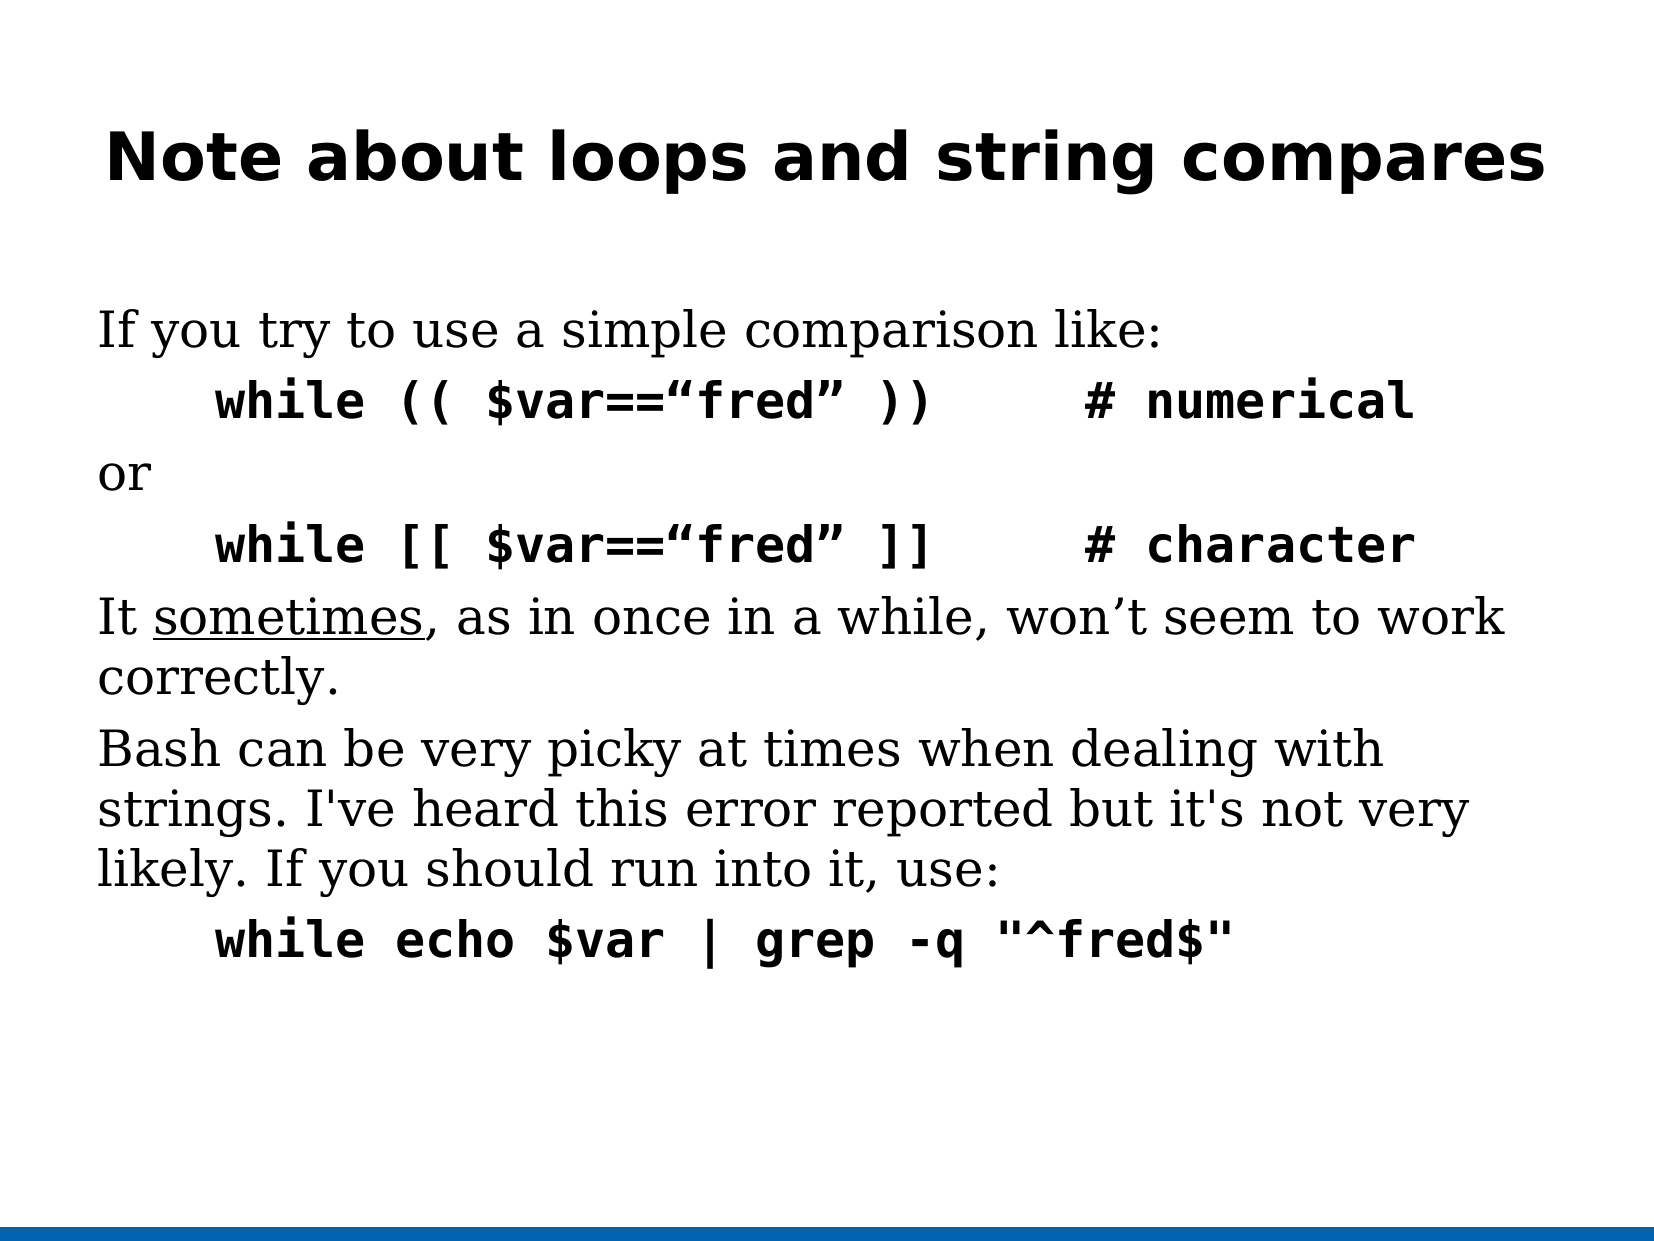

# Note about loops and string compares
If you try to use a simple comparison like:
while (( $var==“fred” )) # numerical
or
while [[ $var==“fred” ]] # character
It sometimes, as in once in a while, won’t seem to work correctly.
Bash can be very picky at times when dealing with strings. I've heard this error reported but it's not very likely. If you should run into it, use:
while echo $var | grep -q "^fred$"